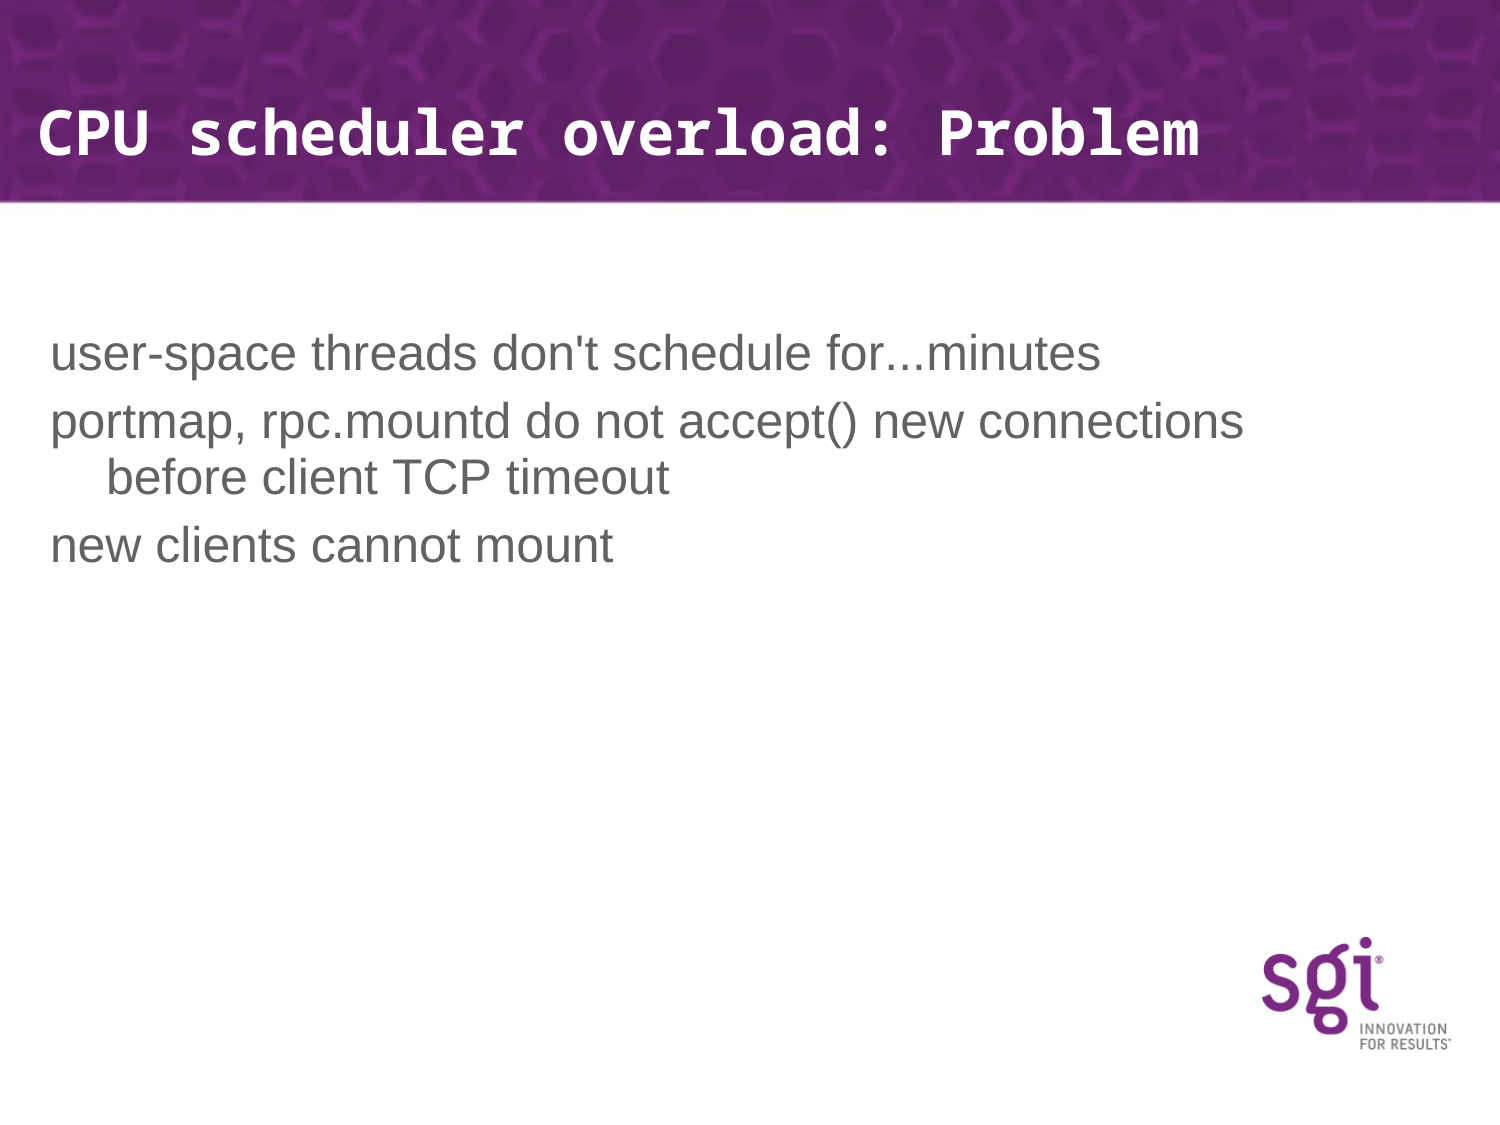

# CPU scheduler overload: Problem
user-space threads don't schedule for...minutes
portmap, rpc.mountd do not accept() new connections before client TCP timeout
new clients cannot mount